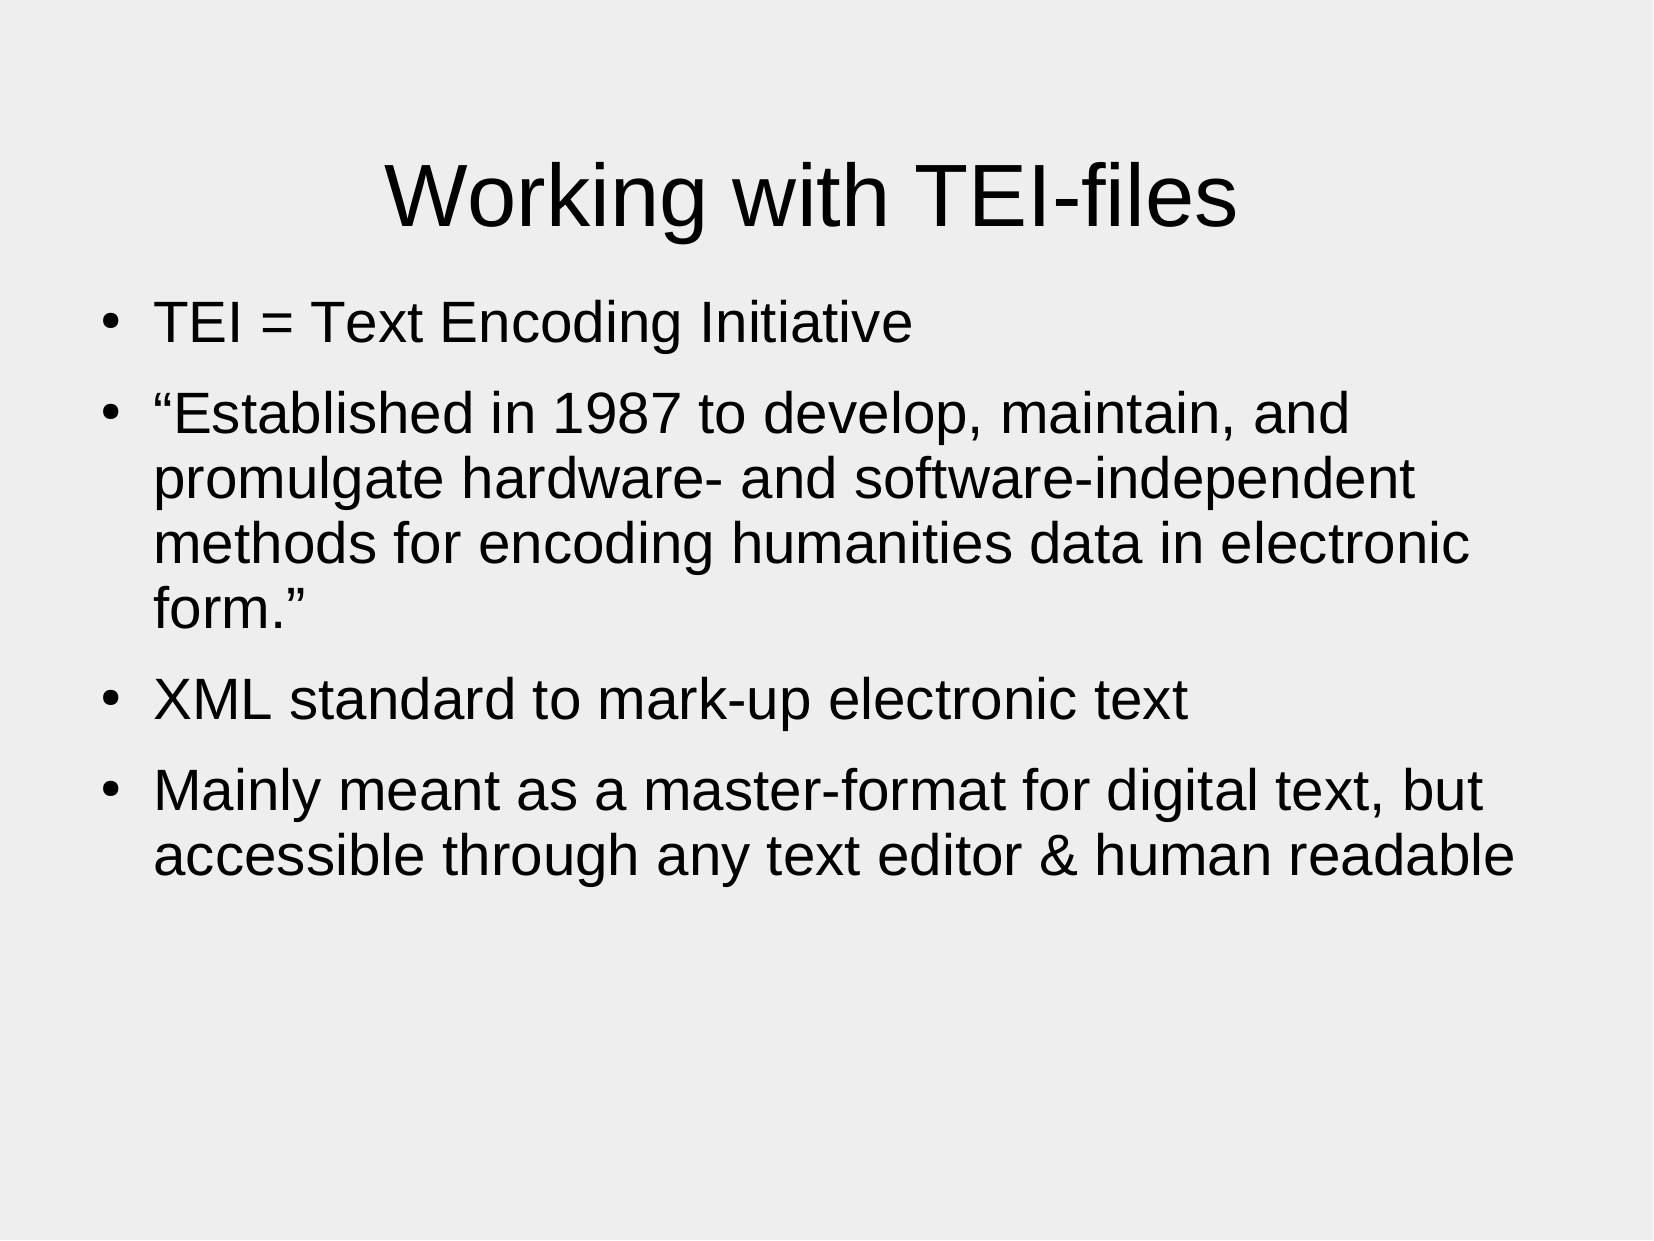

# Working with TEI-files
TEI = Text Encoding Initiative
“Established in 1987 to develop, maintain, and promulgate hardware- and software-independent methods for encoding humanities data in electronic form.”
XML standard to mark-up electronic text
Mainly meant as a master-format for digital text, but accessible through any text editor & human readable